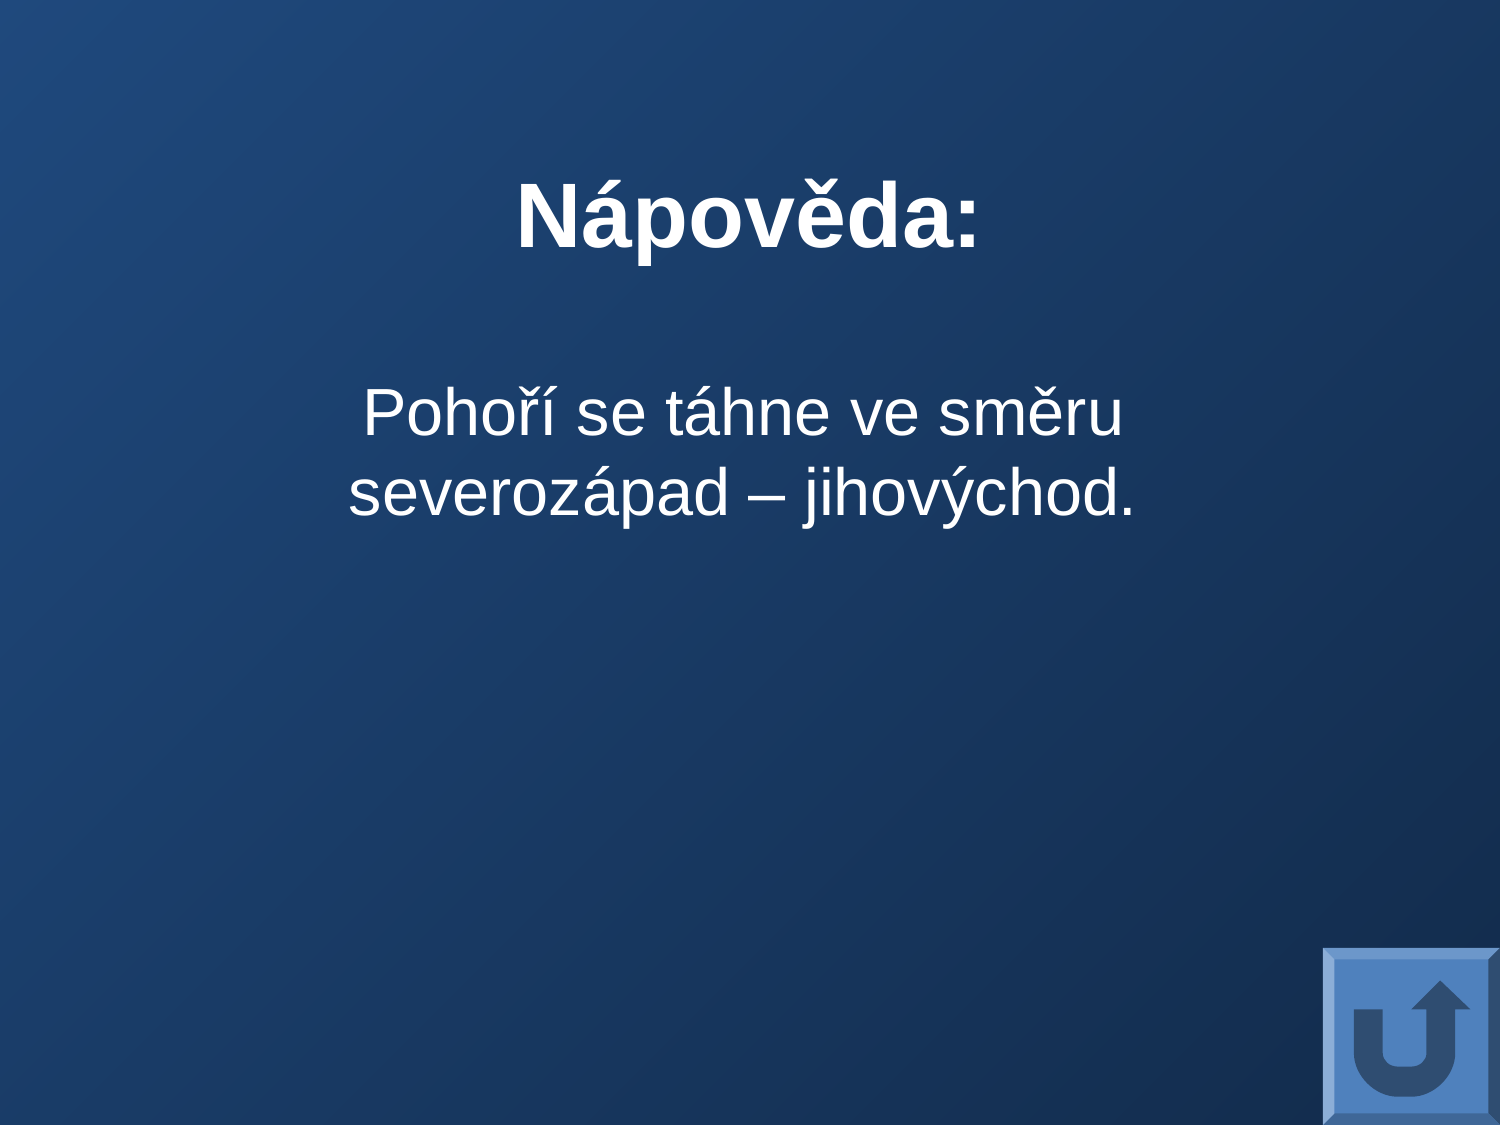

# Nápověda:
Pohoří se táhne ve směru severozápad – jihovýchod.